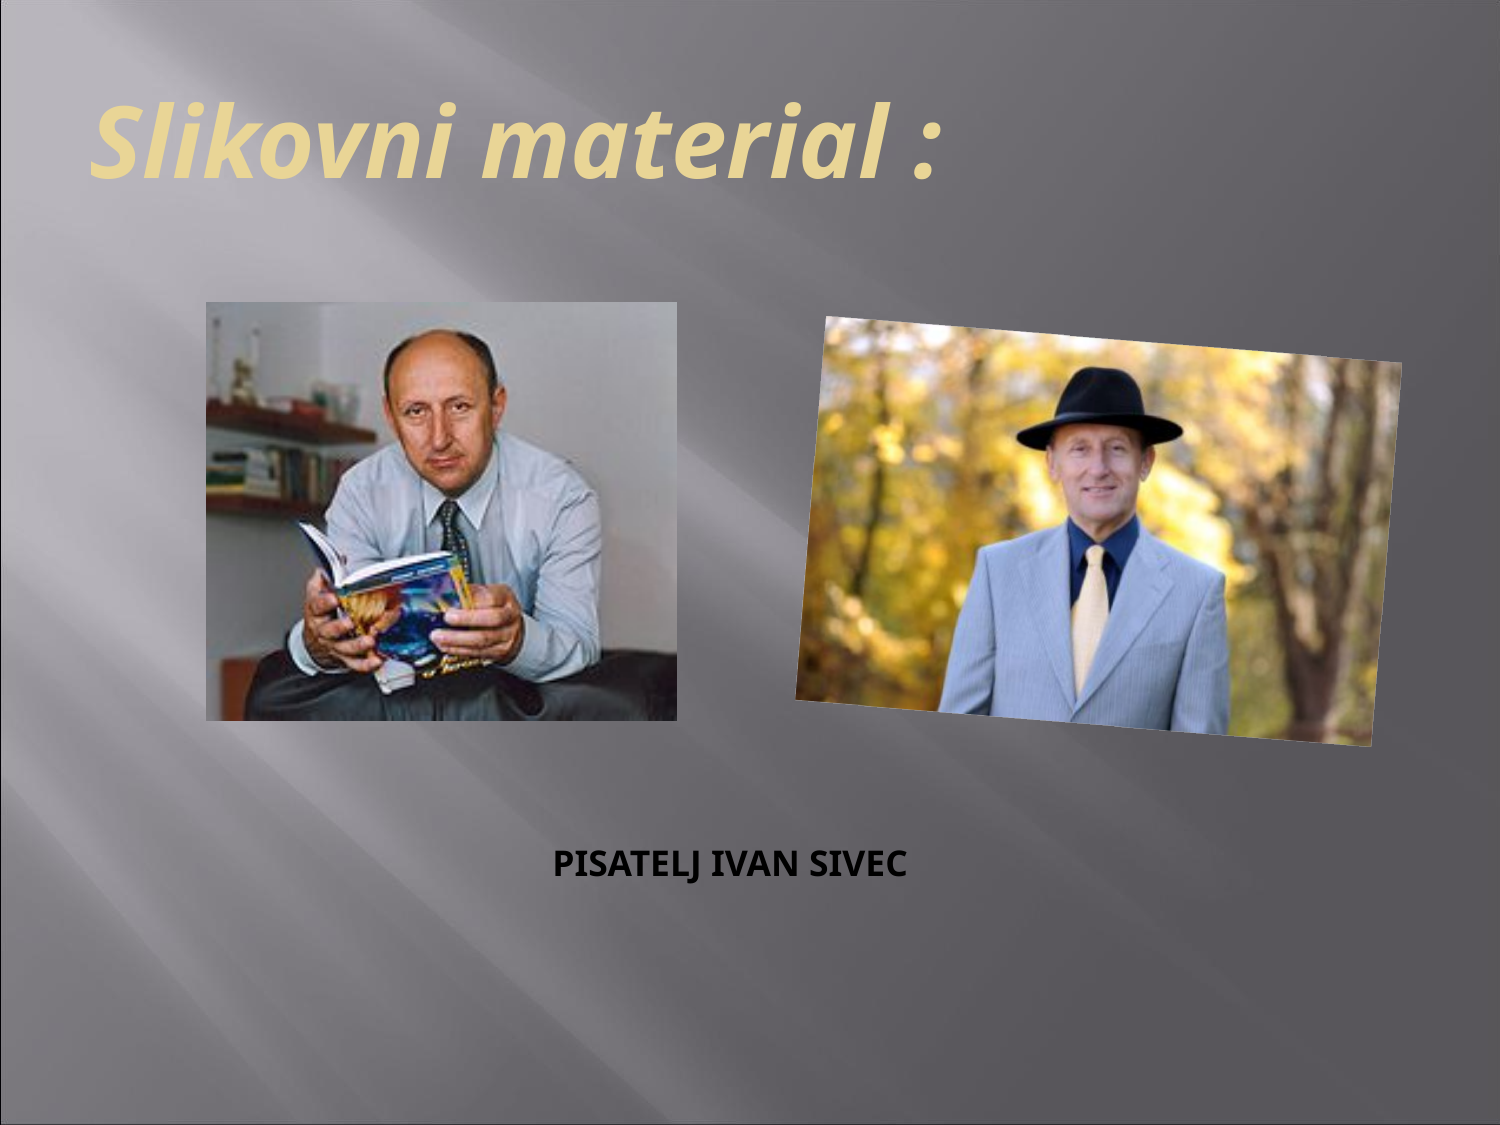

# Slikovni material :
PISATELJ IVAN SIVEC